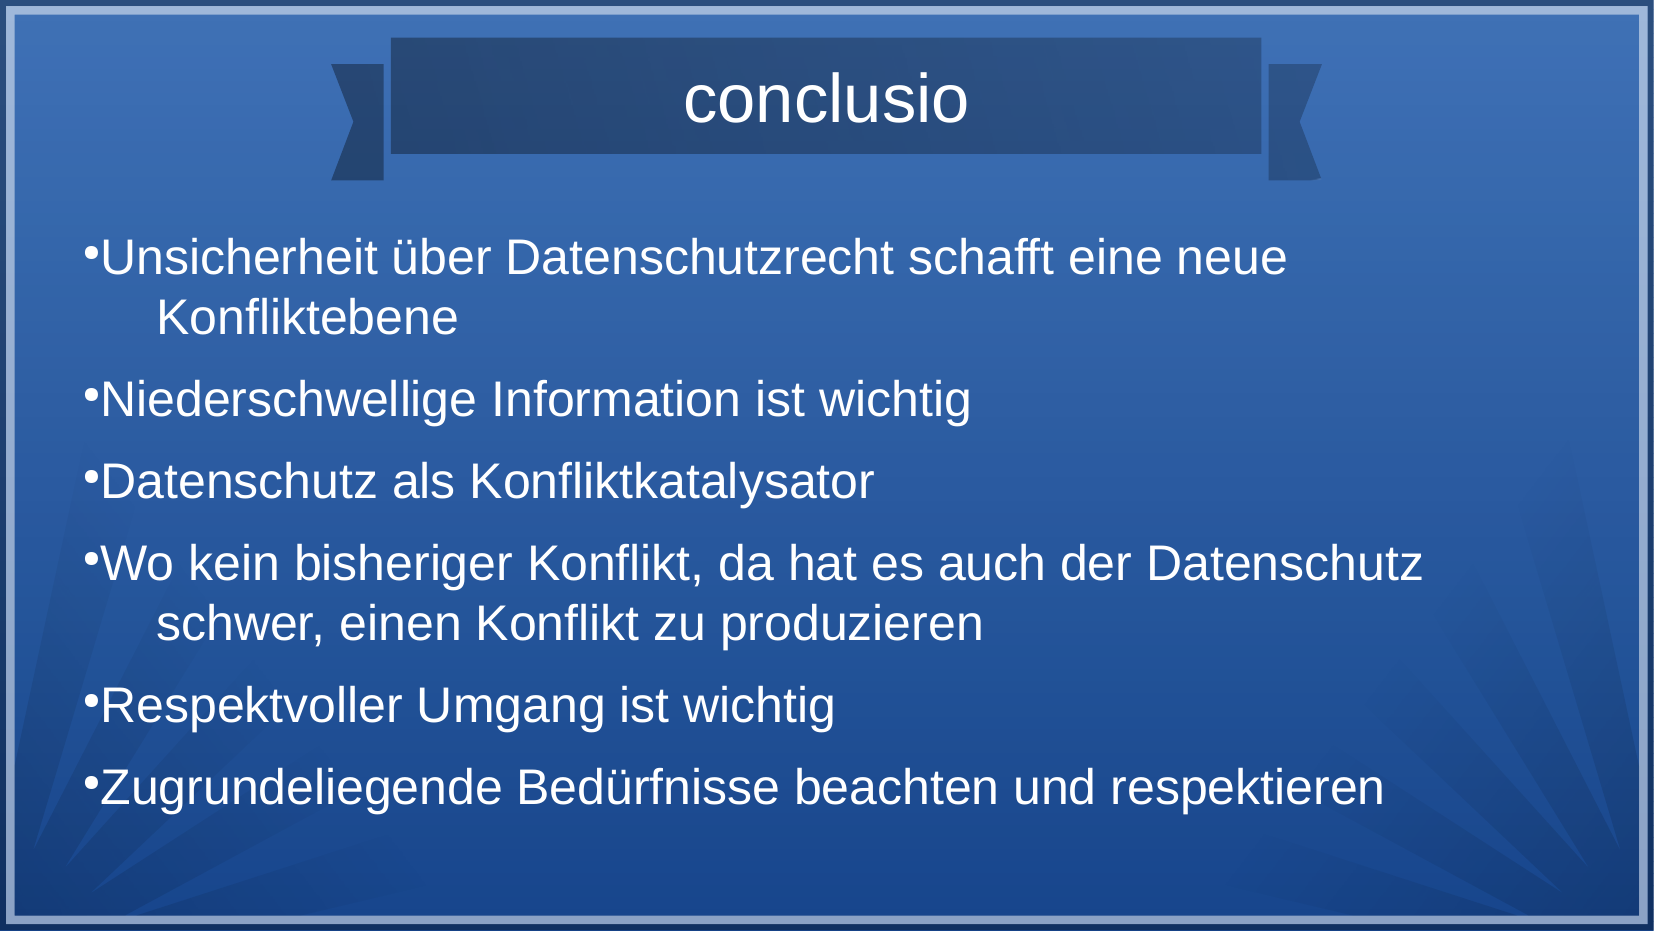

# conclusio
Unsicherheit über Datenschutzrecht schafft eine neue 					Konfliktebene
Niederschwellige Information ist wichtig
Datenschutz als Konfliktkatalysator
Wo kein bisheriger Konflikt, da hat es auch der Datenschutz 			schwer, einen Konflikt zu produzieren
Respektvoller Umgang ist wichtig
Zugrundeliegende Bedürfnisse beachten und respektieren